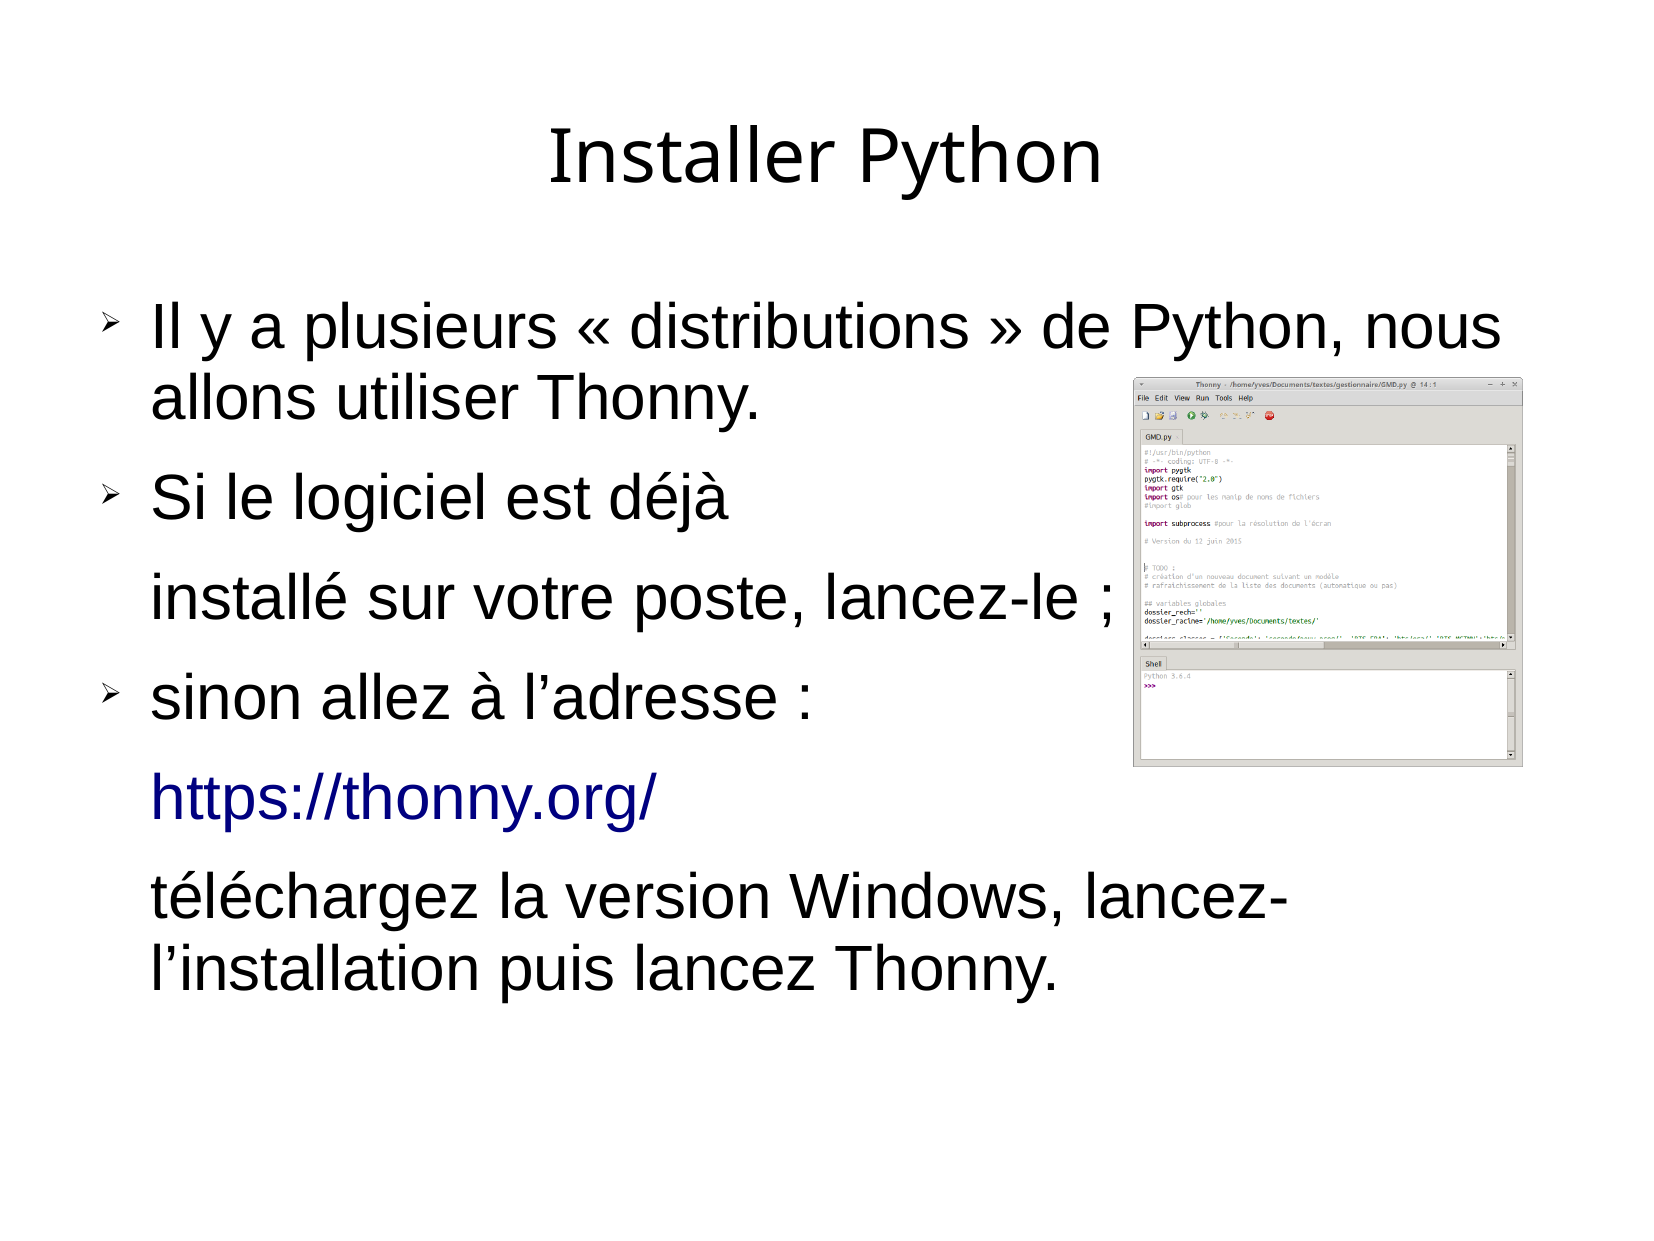

# Installer Python
Il y a plusieurs « distributions » de Python, nous allons utiliser Thonny.
Si le logiciel est déjà
installé sur votre poste, lancez-le ;
sinon allez à l’adresse :
https://thonny.org/
téléchargez la version Windows, lancez-l’installation puis lancez Thonny.